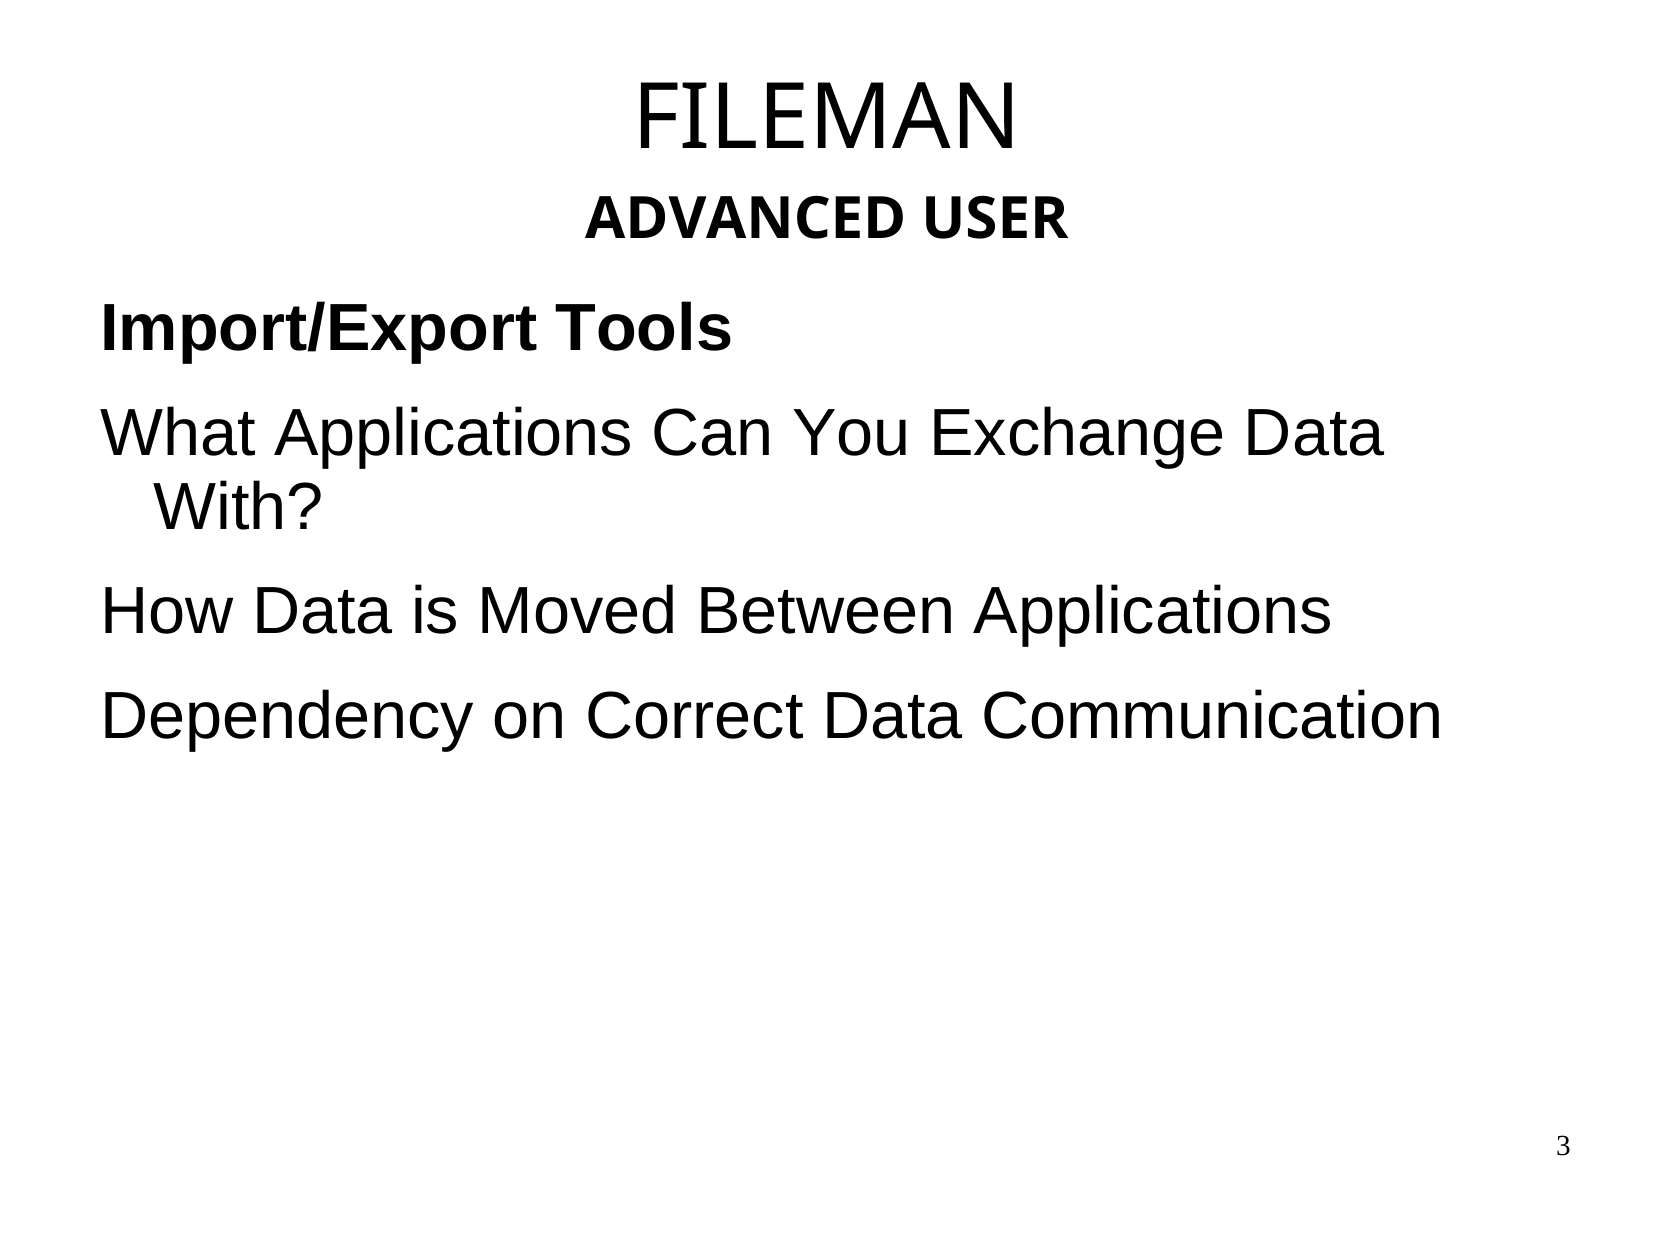

# FILEMAN ADVANCED USER
Import/Export Tools
What Applications Can You Exchange Data With?
How Data is Moved Between Applications
Dependency on Correct Data Communication
3